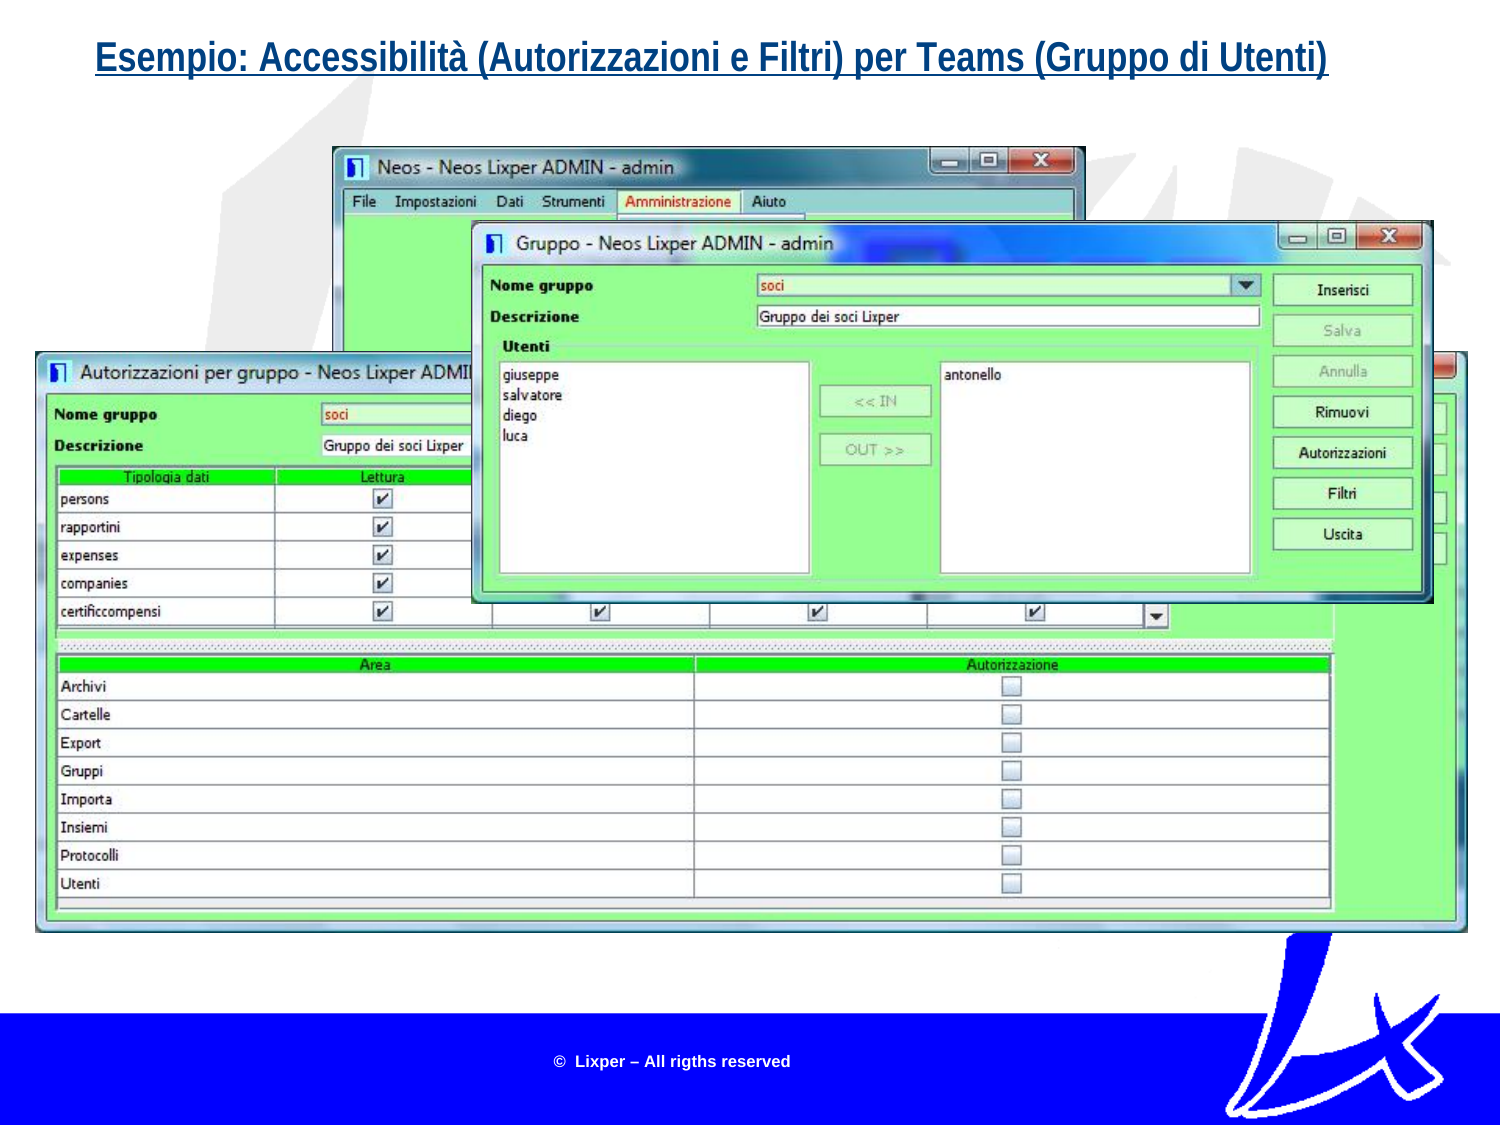

# Esempio: Accessibilità (Autorizzazioni e Filtri) per Teams (Gruppo di Utenti)